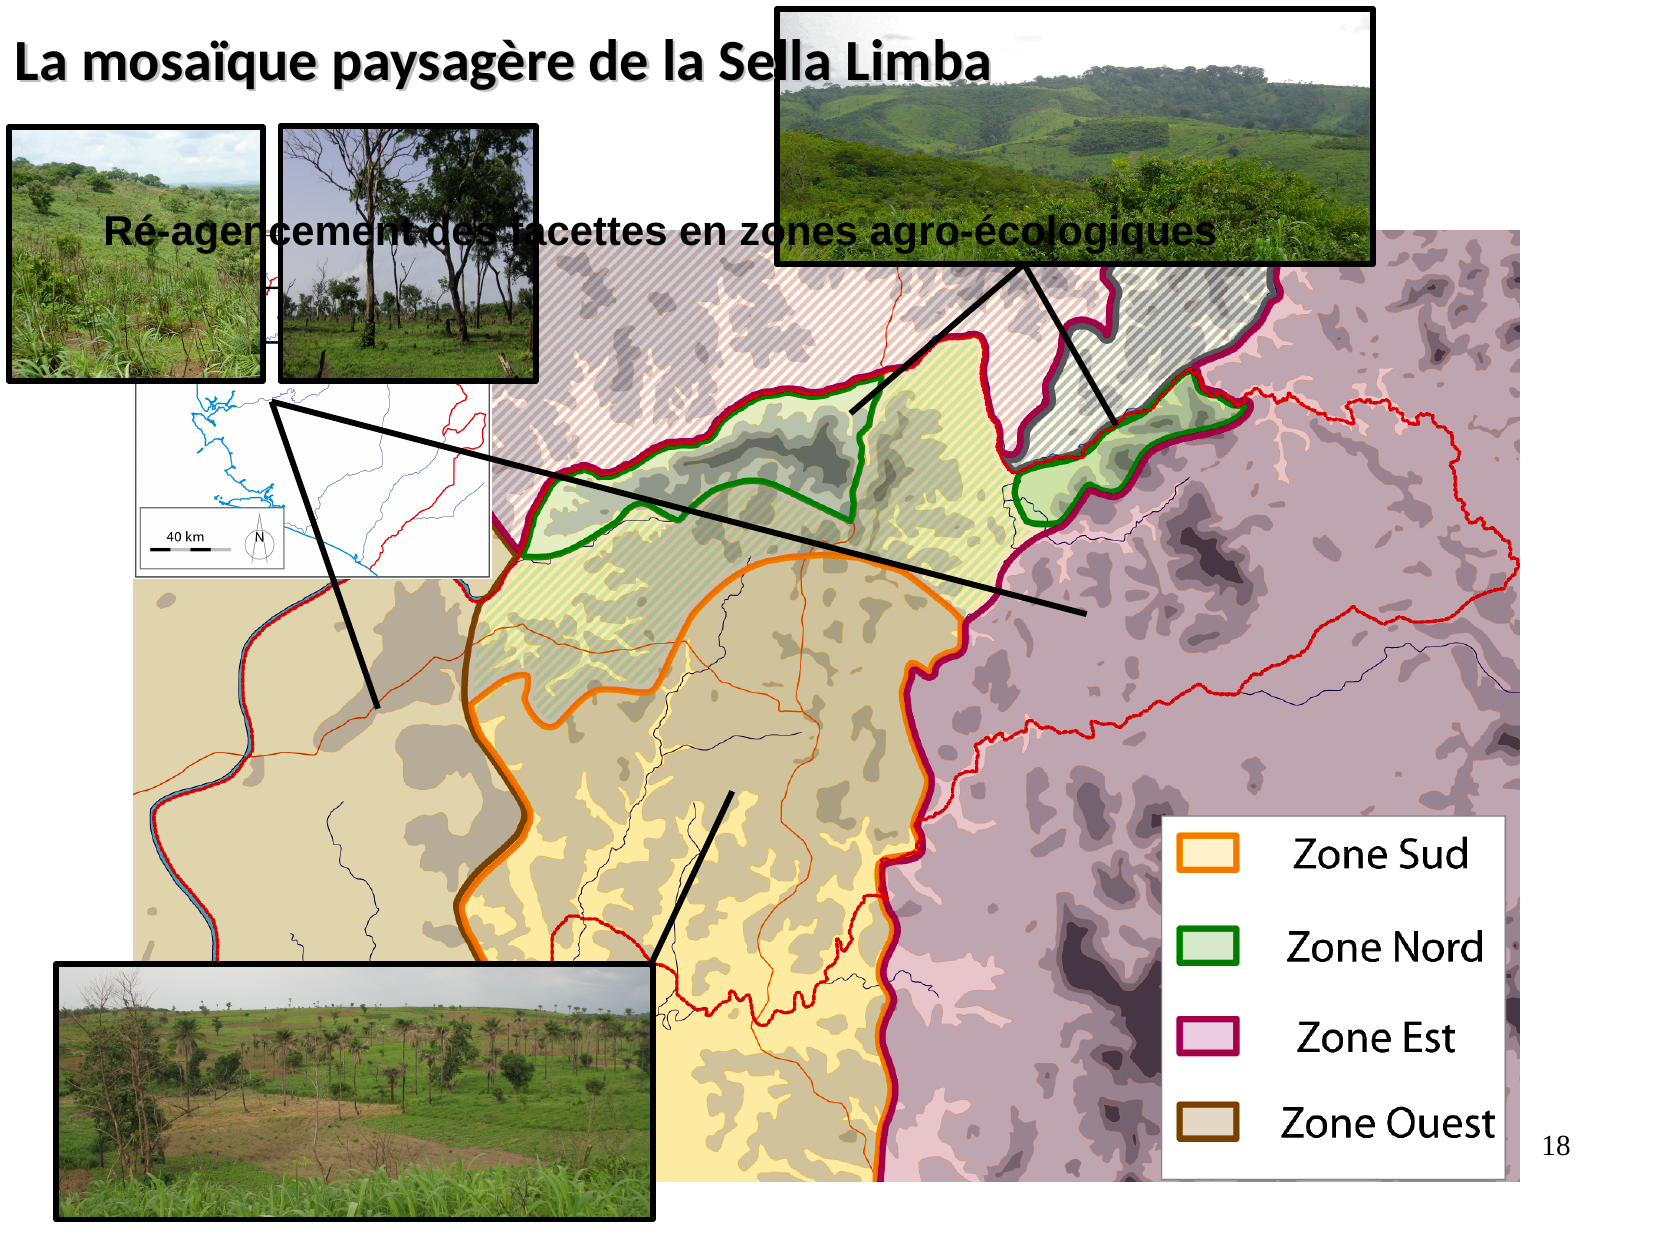

La mosaïque paysagère de la Sella Limba
Ré-agencement des facettes en zones agro-écologiques
18